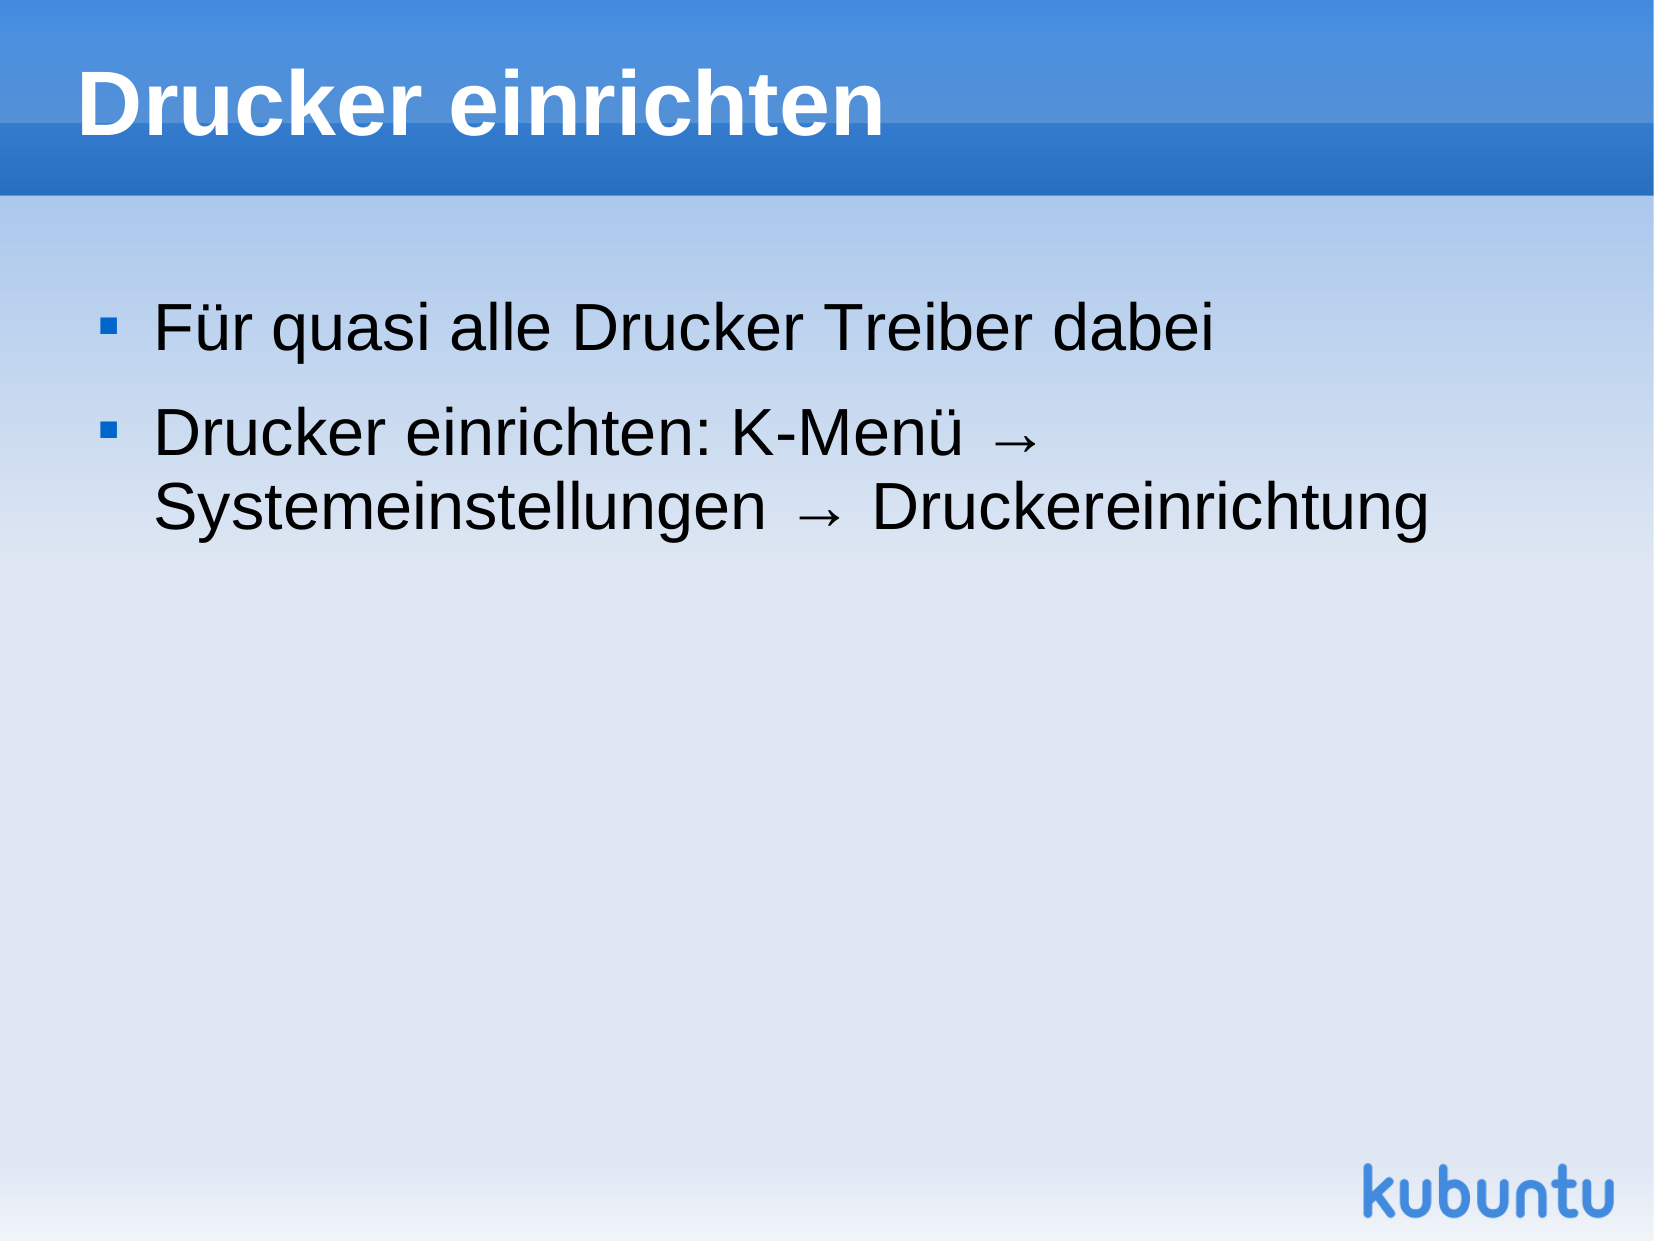

# Drucker einrichten
Für quasi alle Drucker Treiber dabei
Drucker einrichten: K-Menü → Systemeinstellungen → Druckereinrichtung